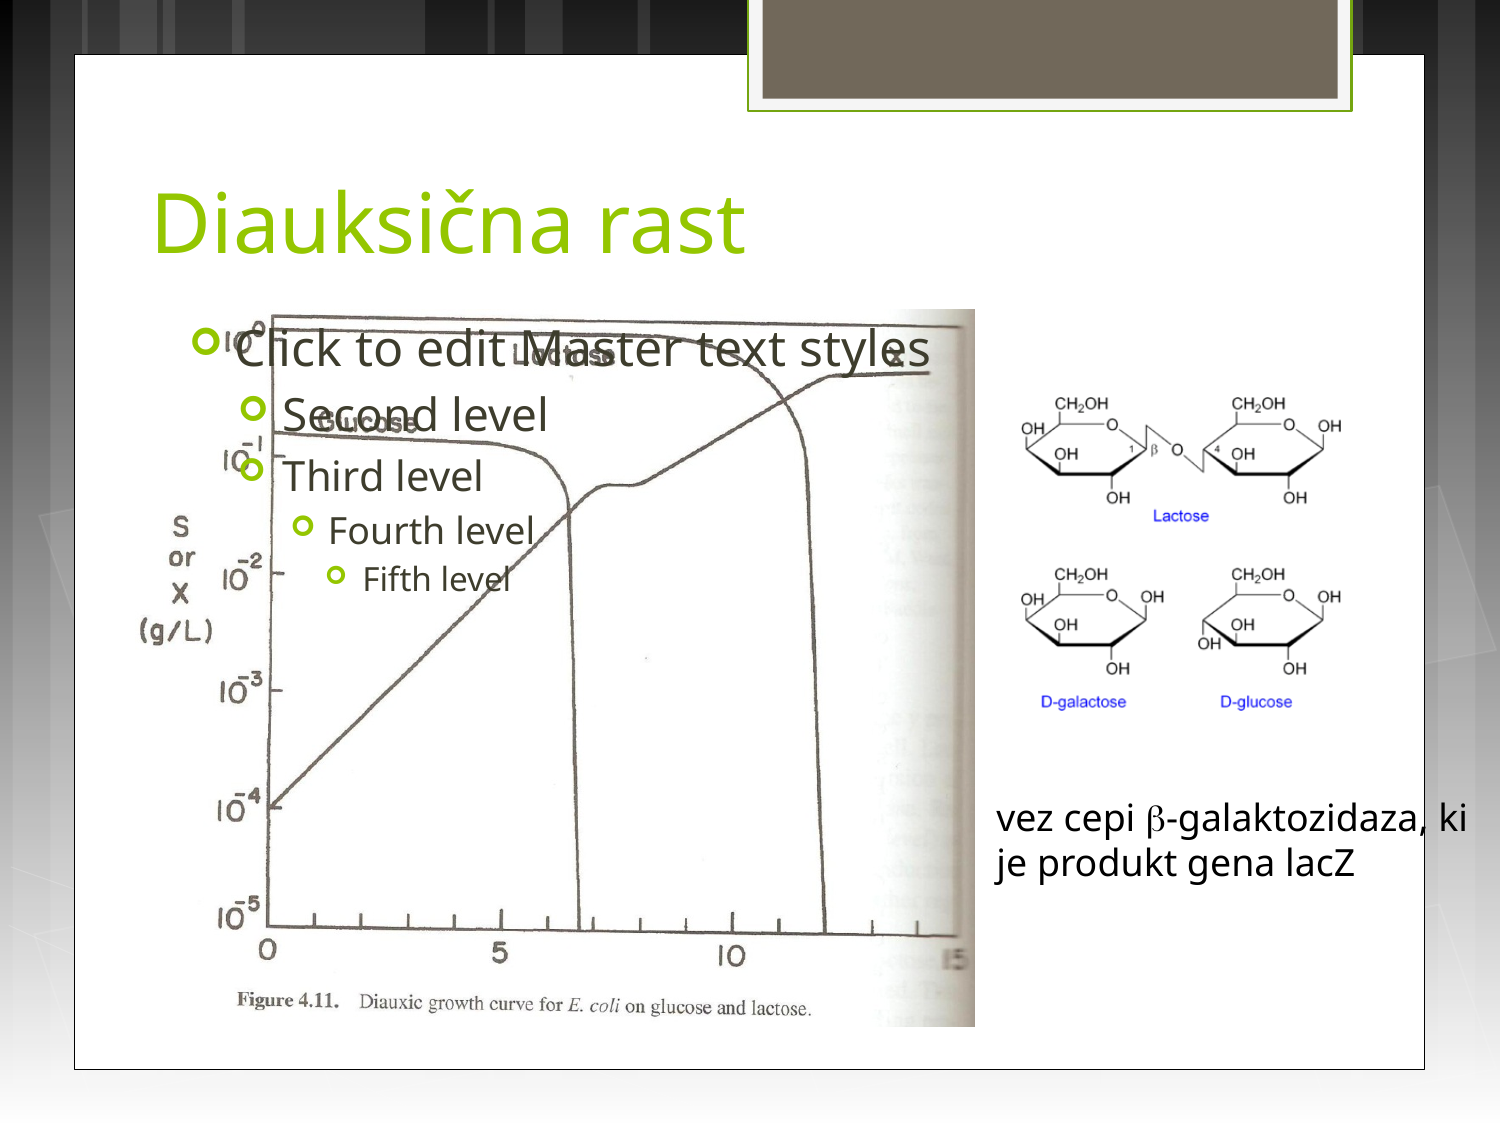

# Diauksična rast
Click to edit Master text styles
Second level
Third level
Fourth level
Fifth level
vez cepi -galaktozidaza, ki je produkt gena lacZ